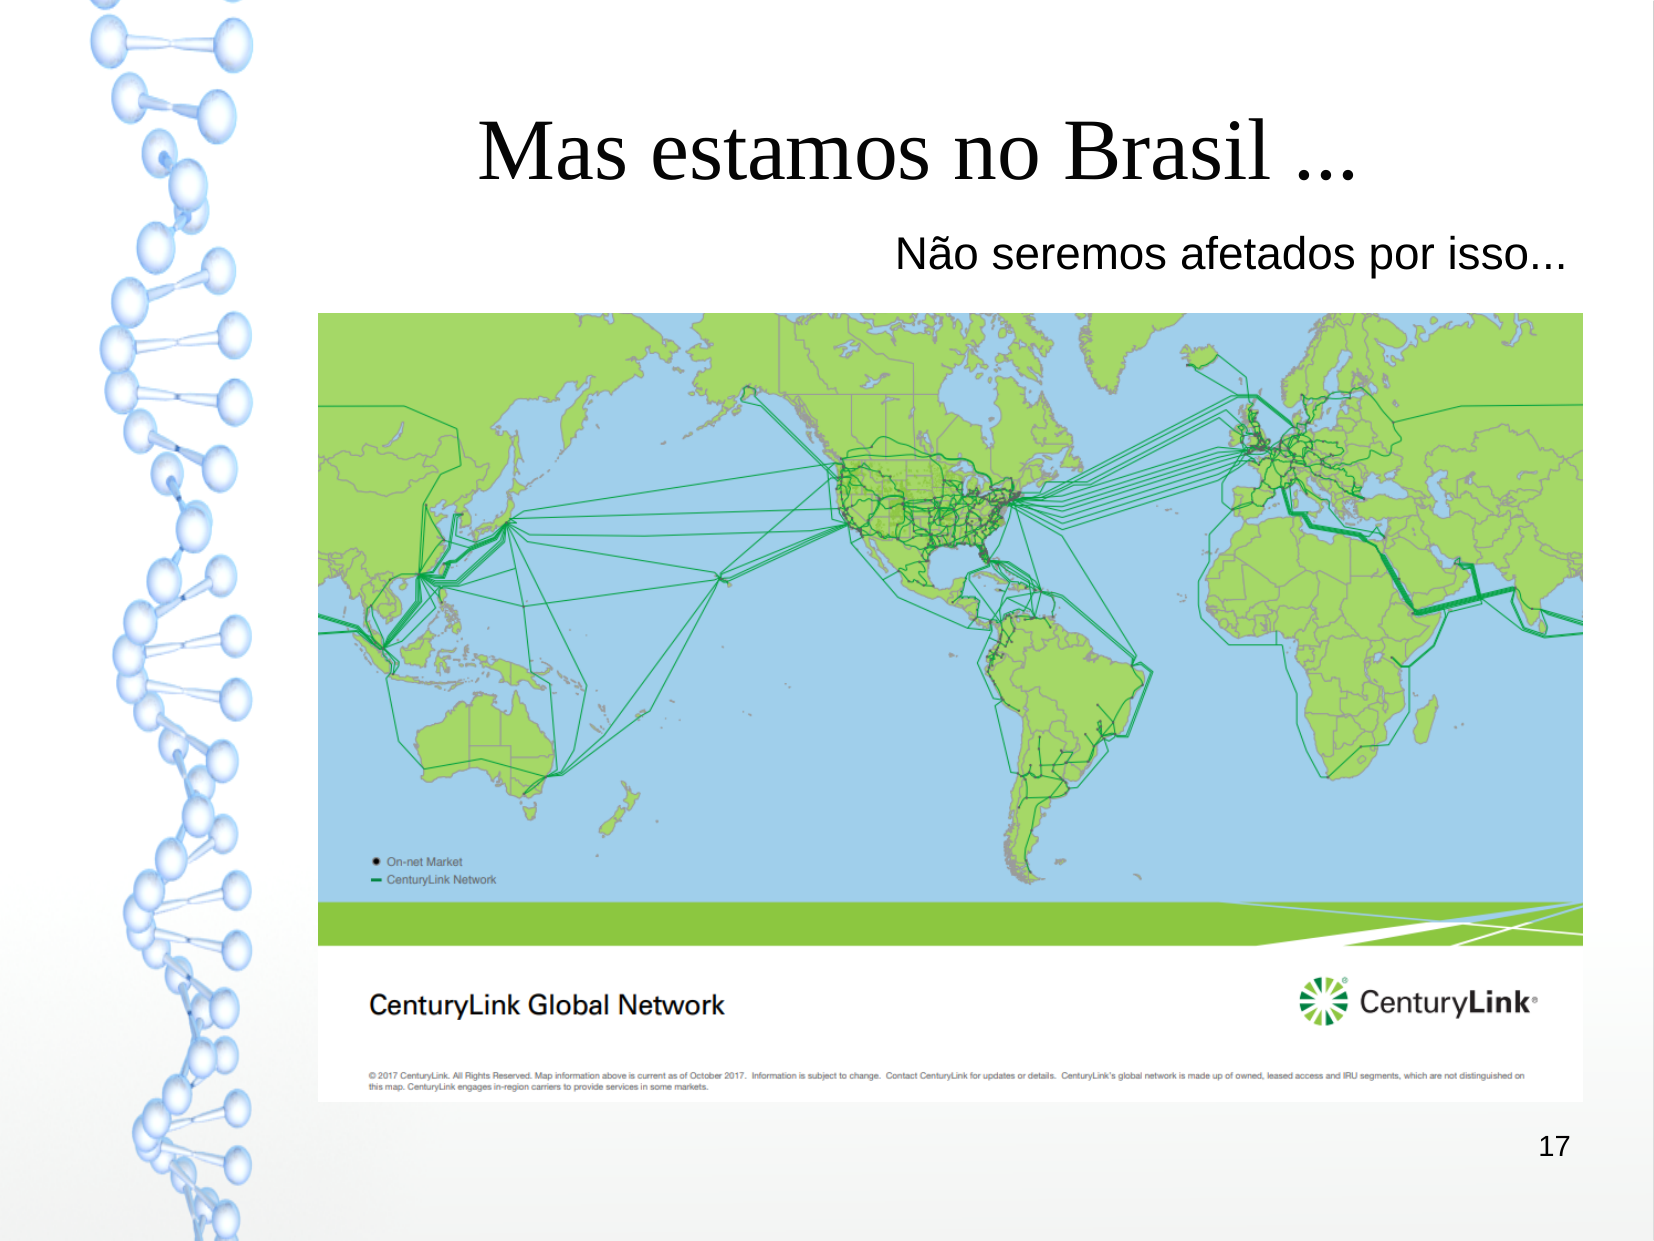

# Mas estamos no Brasil ...
Não seremos afetados por isso...
17